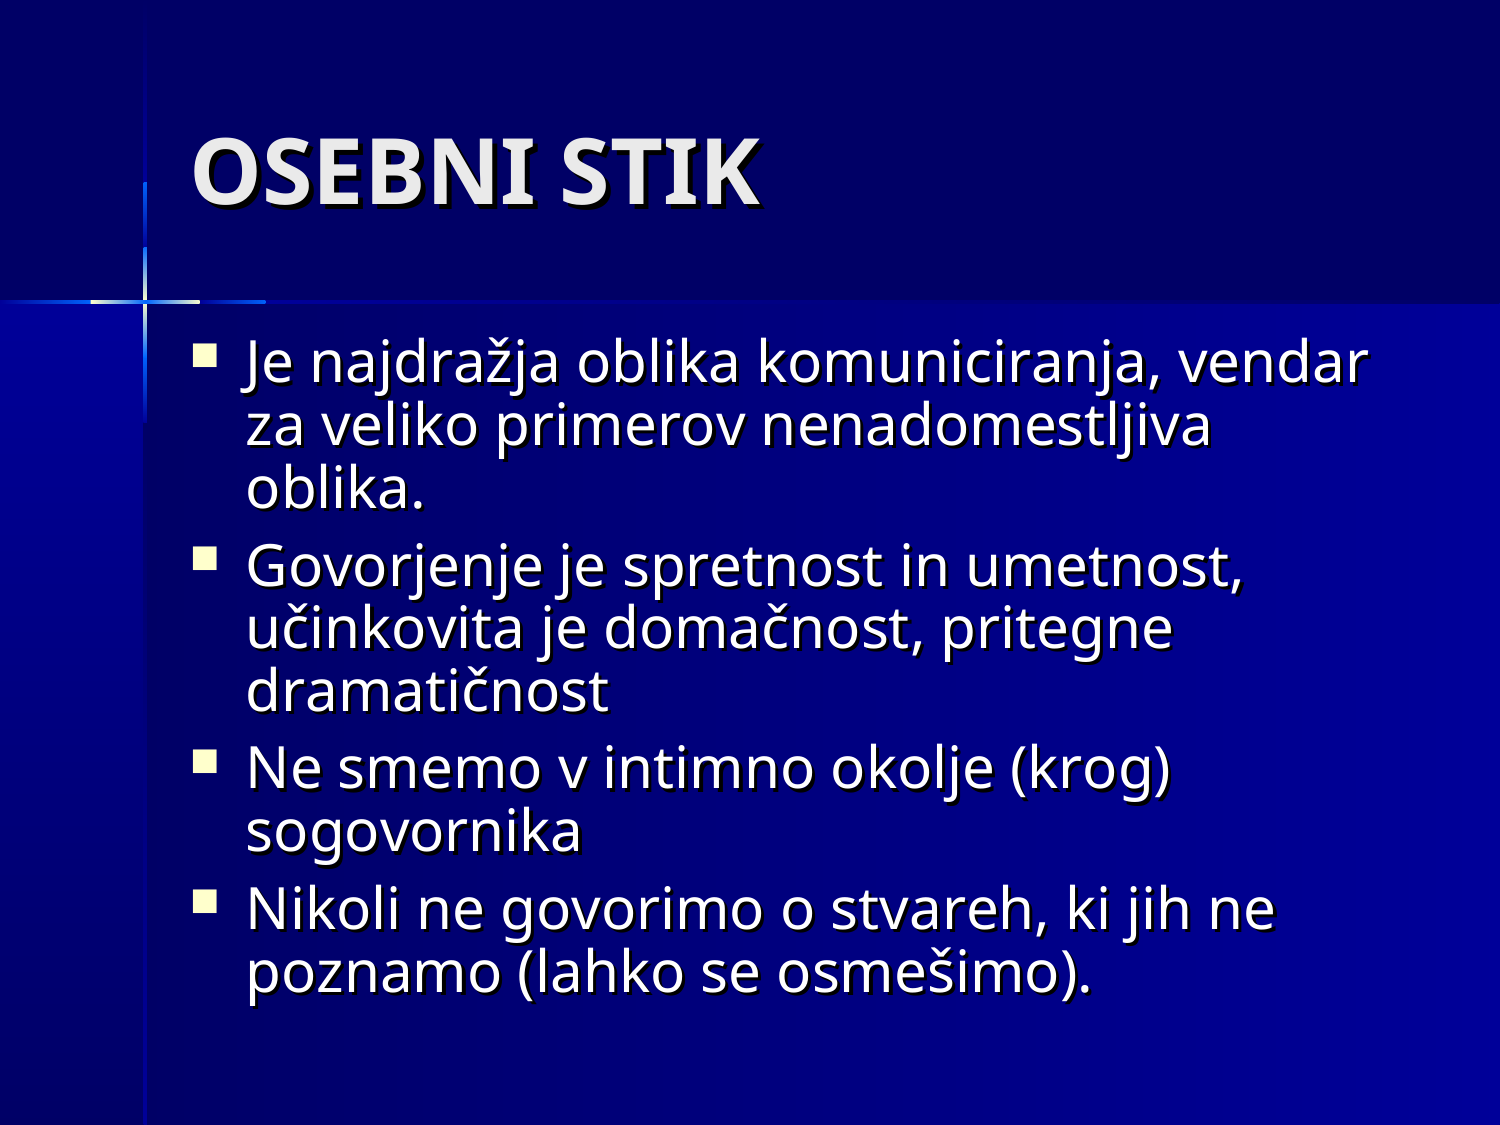

# OSEBNI STIK
Je najdražja oblika komuniciranja, vendar za veliko primerov nenadomestljiva oblika.
Govorjenje je spretnost in umetnost, učinkovita je domačnost, pritegne dramatičnost
Ne smemo v intimno okolje (krog) sogovornika
Nikoli ne govorimo o stvareh, ki jih ne poznamo (lahko se osmešimo).